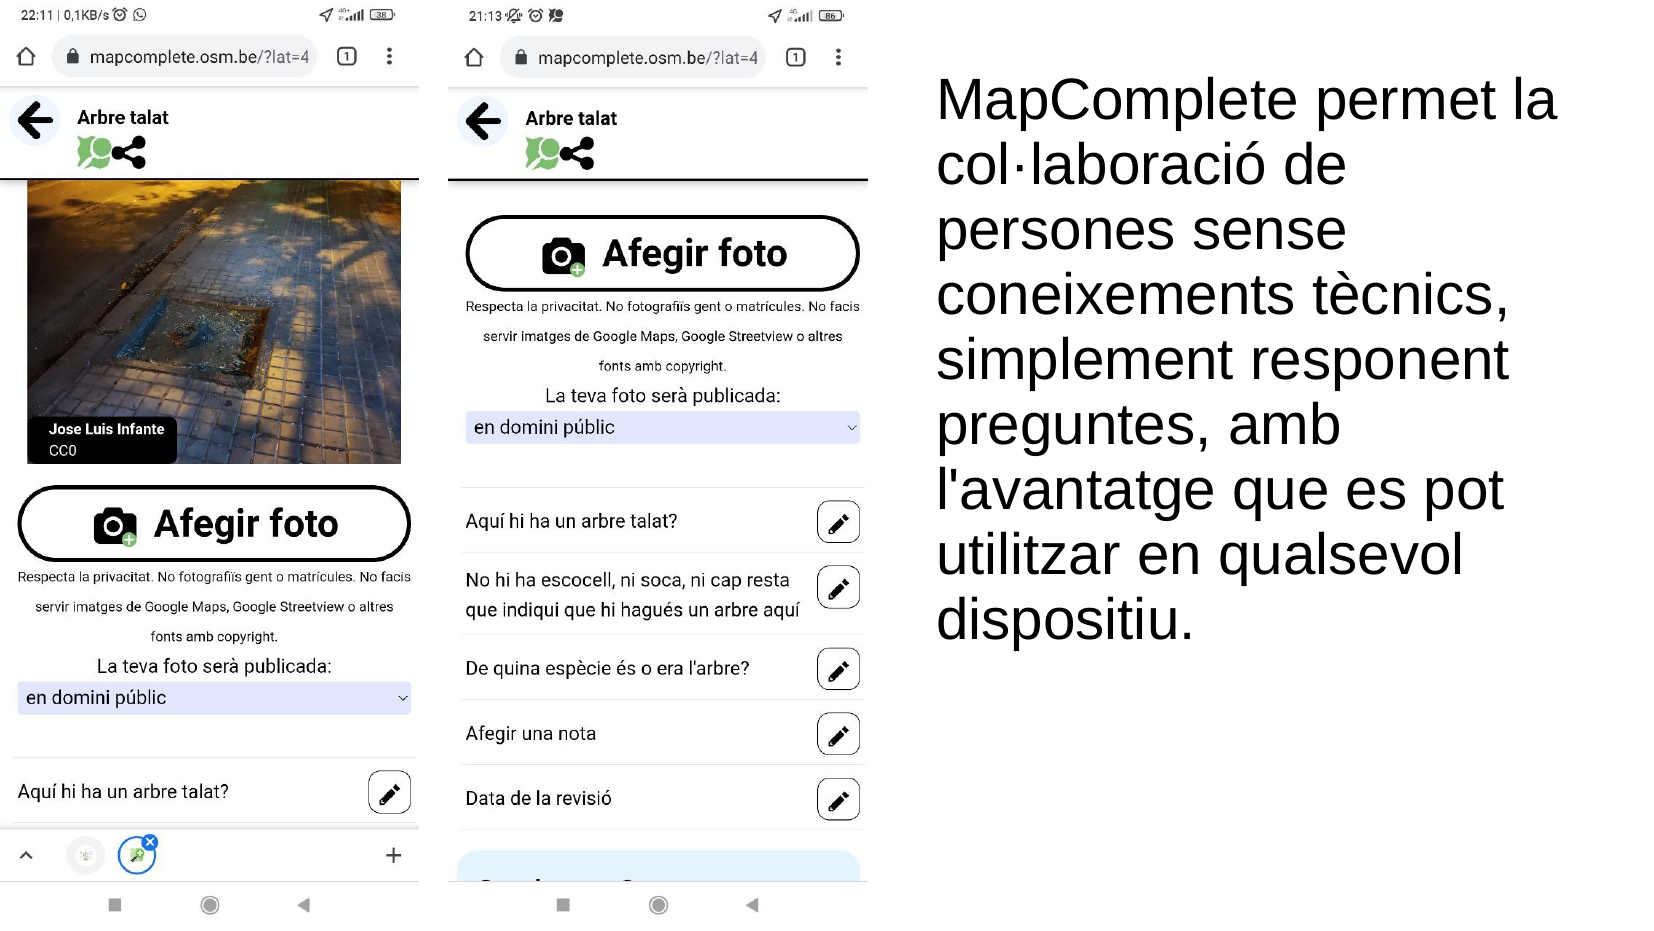

MapComplete permet la col·laboració de persones sense coneixements tècnics, simplement responent preguntes, amb l'avantatge que es pot utilitzar en qualsevol dispositiu.